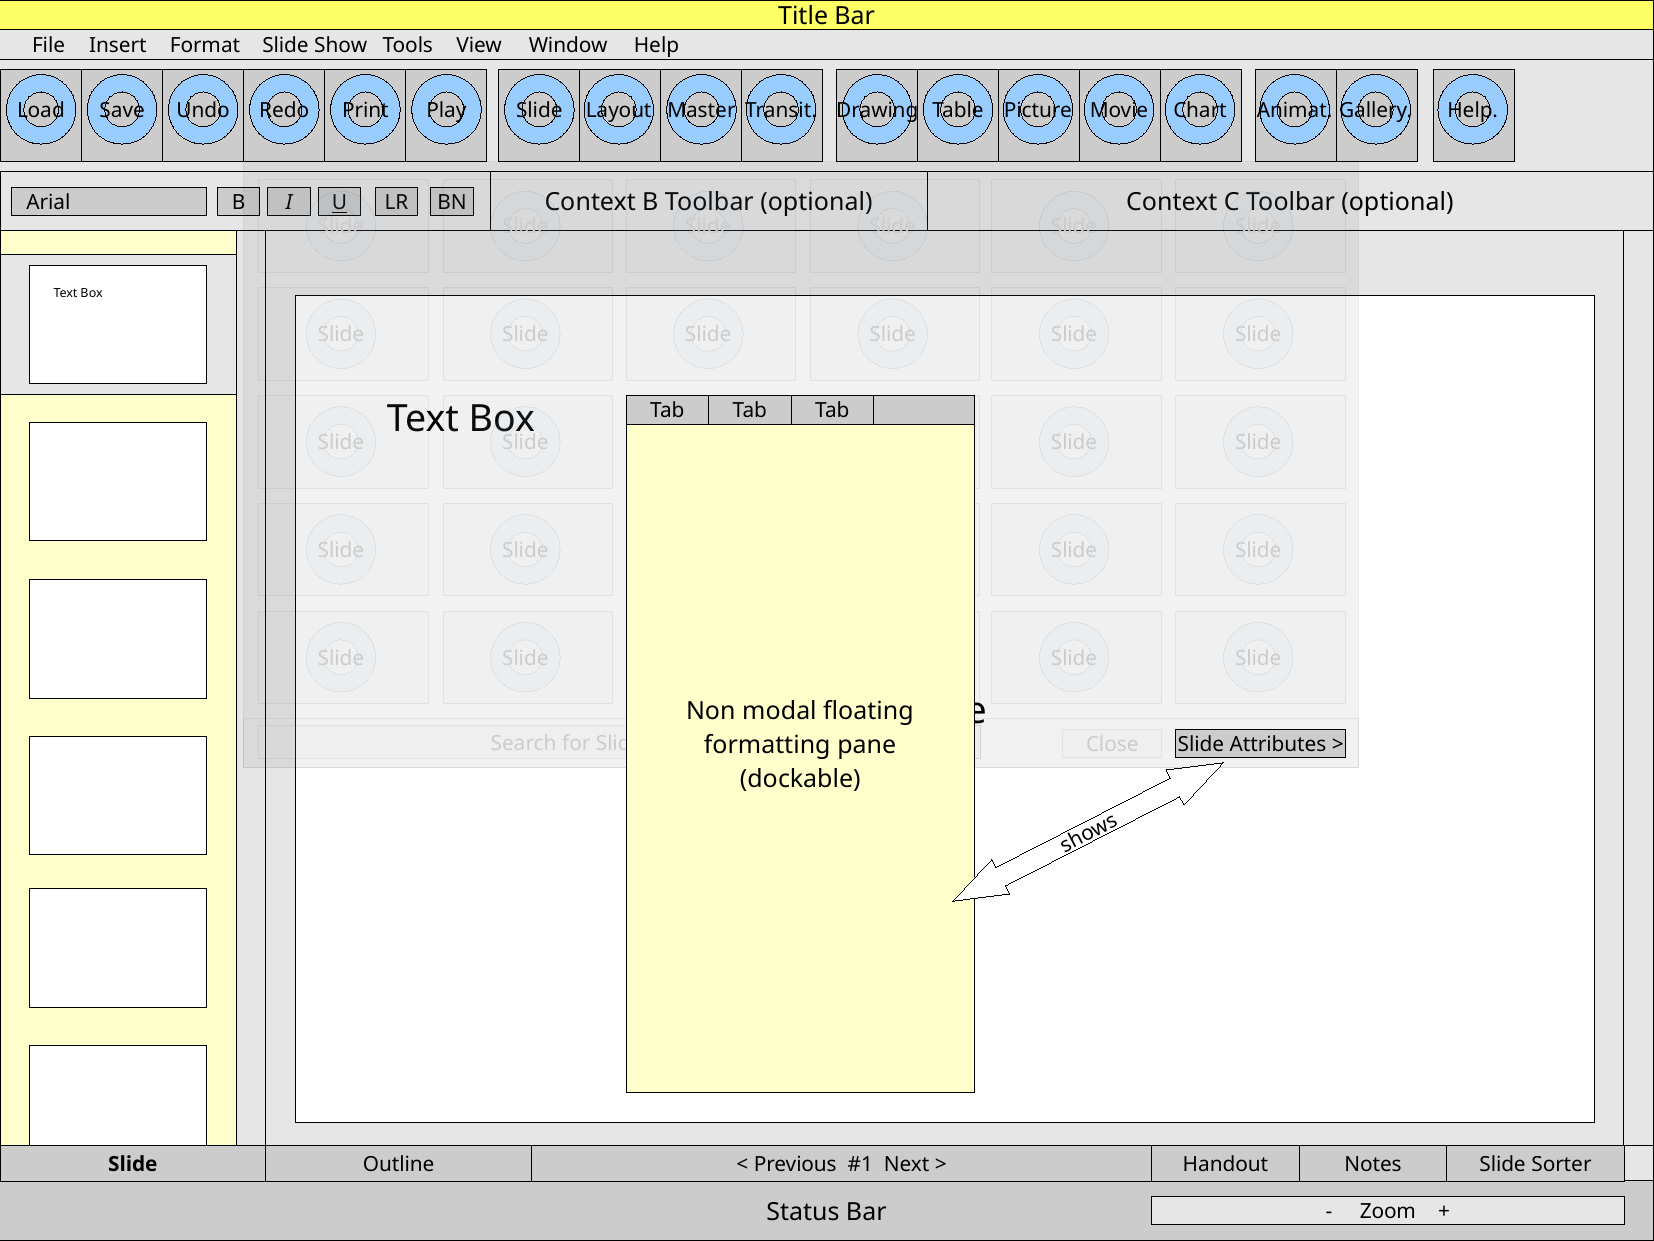

Title Bar
File
Insert
Format
Slide Show
Tools
View
Window
Help
Standard Tool Bar Area
Load
Save
Undo
Redo
Print
Play
Slide
Layout
Master
Transit.
Drawing
Table
Picture
Movie
Chart
Animat.
Gallery.
Help.
Slide Gallery Pane
Context B Toolbar (optional)
Context C Toolbar (optional)
Slide
Slide
Slide
Slide
Slide
Slide
Arial
B
I
U
LR
BN
Slide Preview
Text Box
Slide
Slide
Slide
Slide
Slide
Slide
Slide
Text Box
Slide
Slide
Slide
Non modal floating
formatting pane
(dockable)
Tab
Tab
Tab
Slide
Slide
Slide
Slide
Slide
Slide
Slide
Slide
Slide
Slide
Slide
Slide
Slide
Slide
Slide
Search for Slide Templates
<
Close
Slide Attributes >
shows
Slide
Outline
< Previous #1 Next >
Handout
Notes
Slide Sorter
Status Bar
- Zoom +